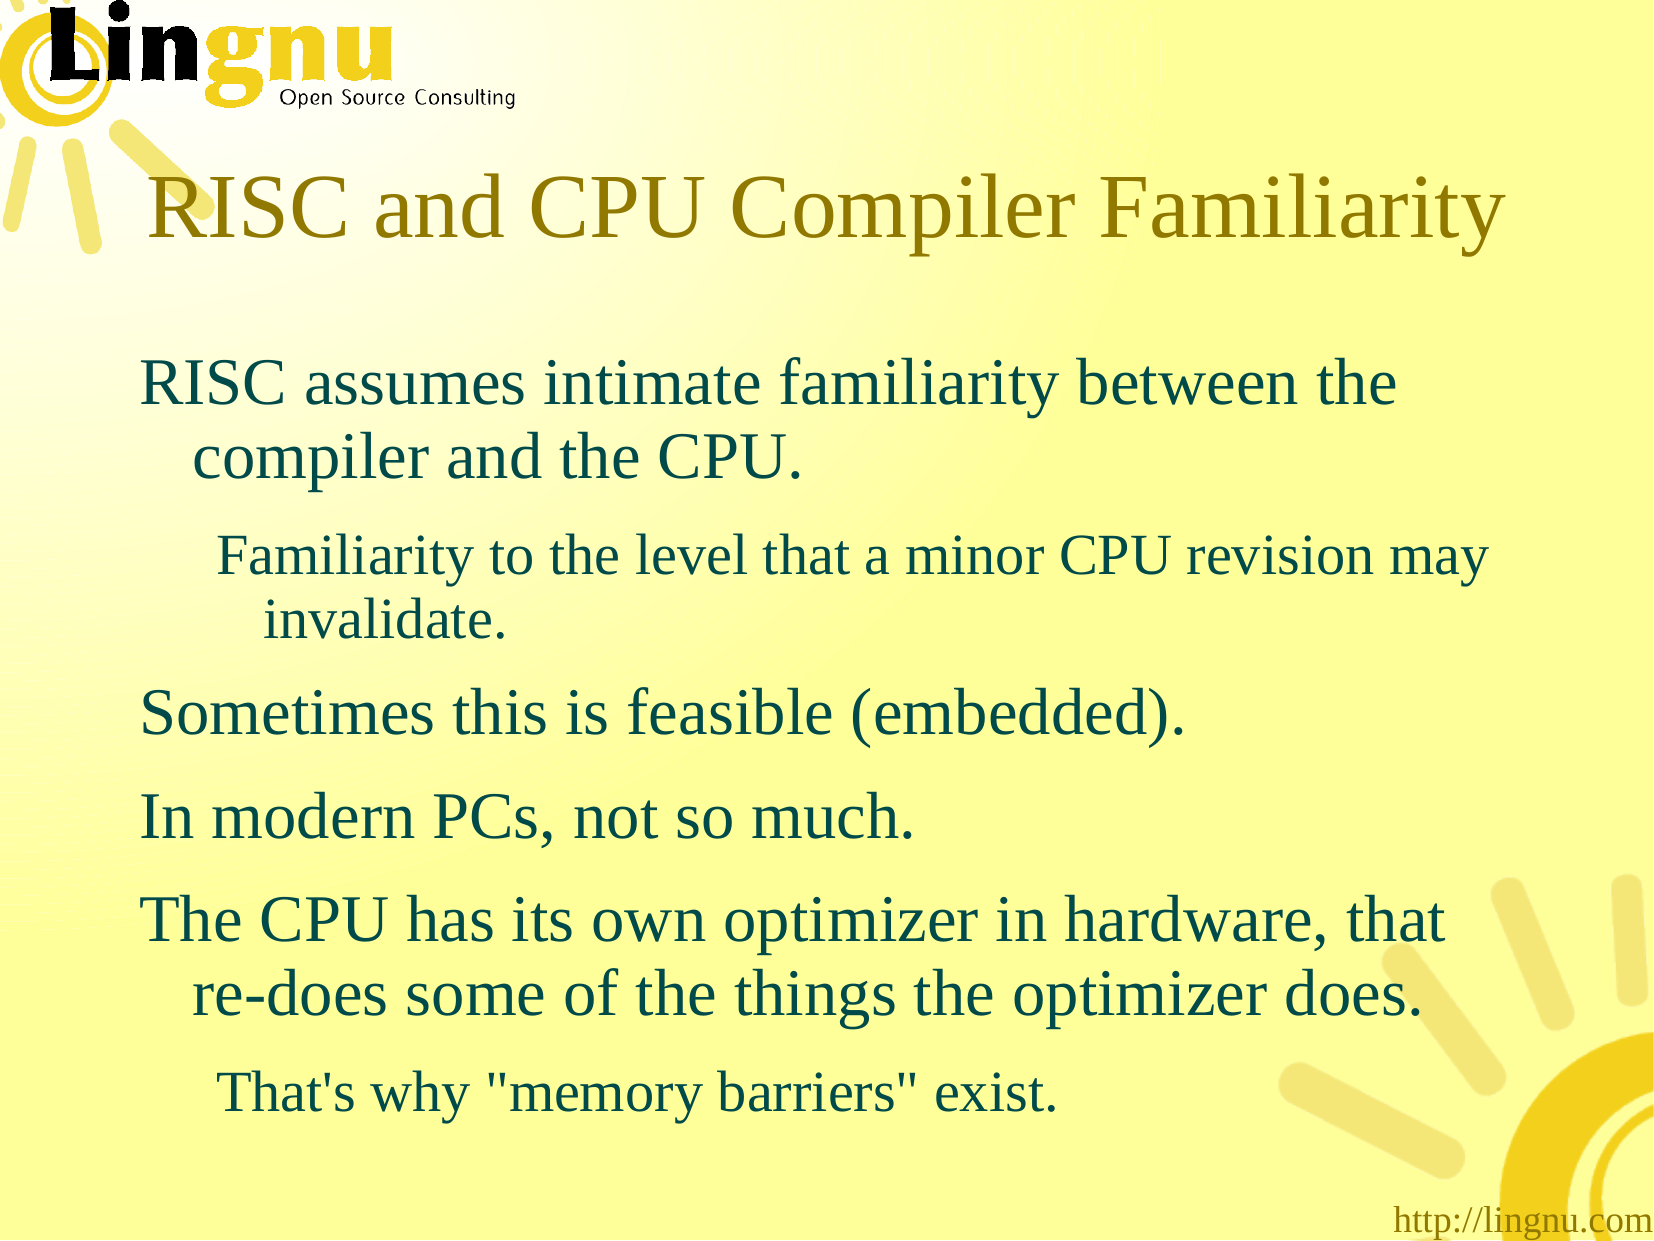

# RISC and CPU Compiler Familiarity
RISC assumes intimate familiarity between the compiler and the CPU.
Familiarity to the level that a minor CPU revision may invalidate.
Sometimes this is feasible (embedded).
In modern PCs, not so much.
The CPU has its own optimizer in hardware, that re-does some of the things the optimizer does.
That's why "memory barriers" exist.